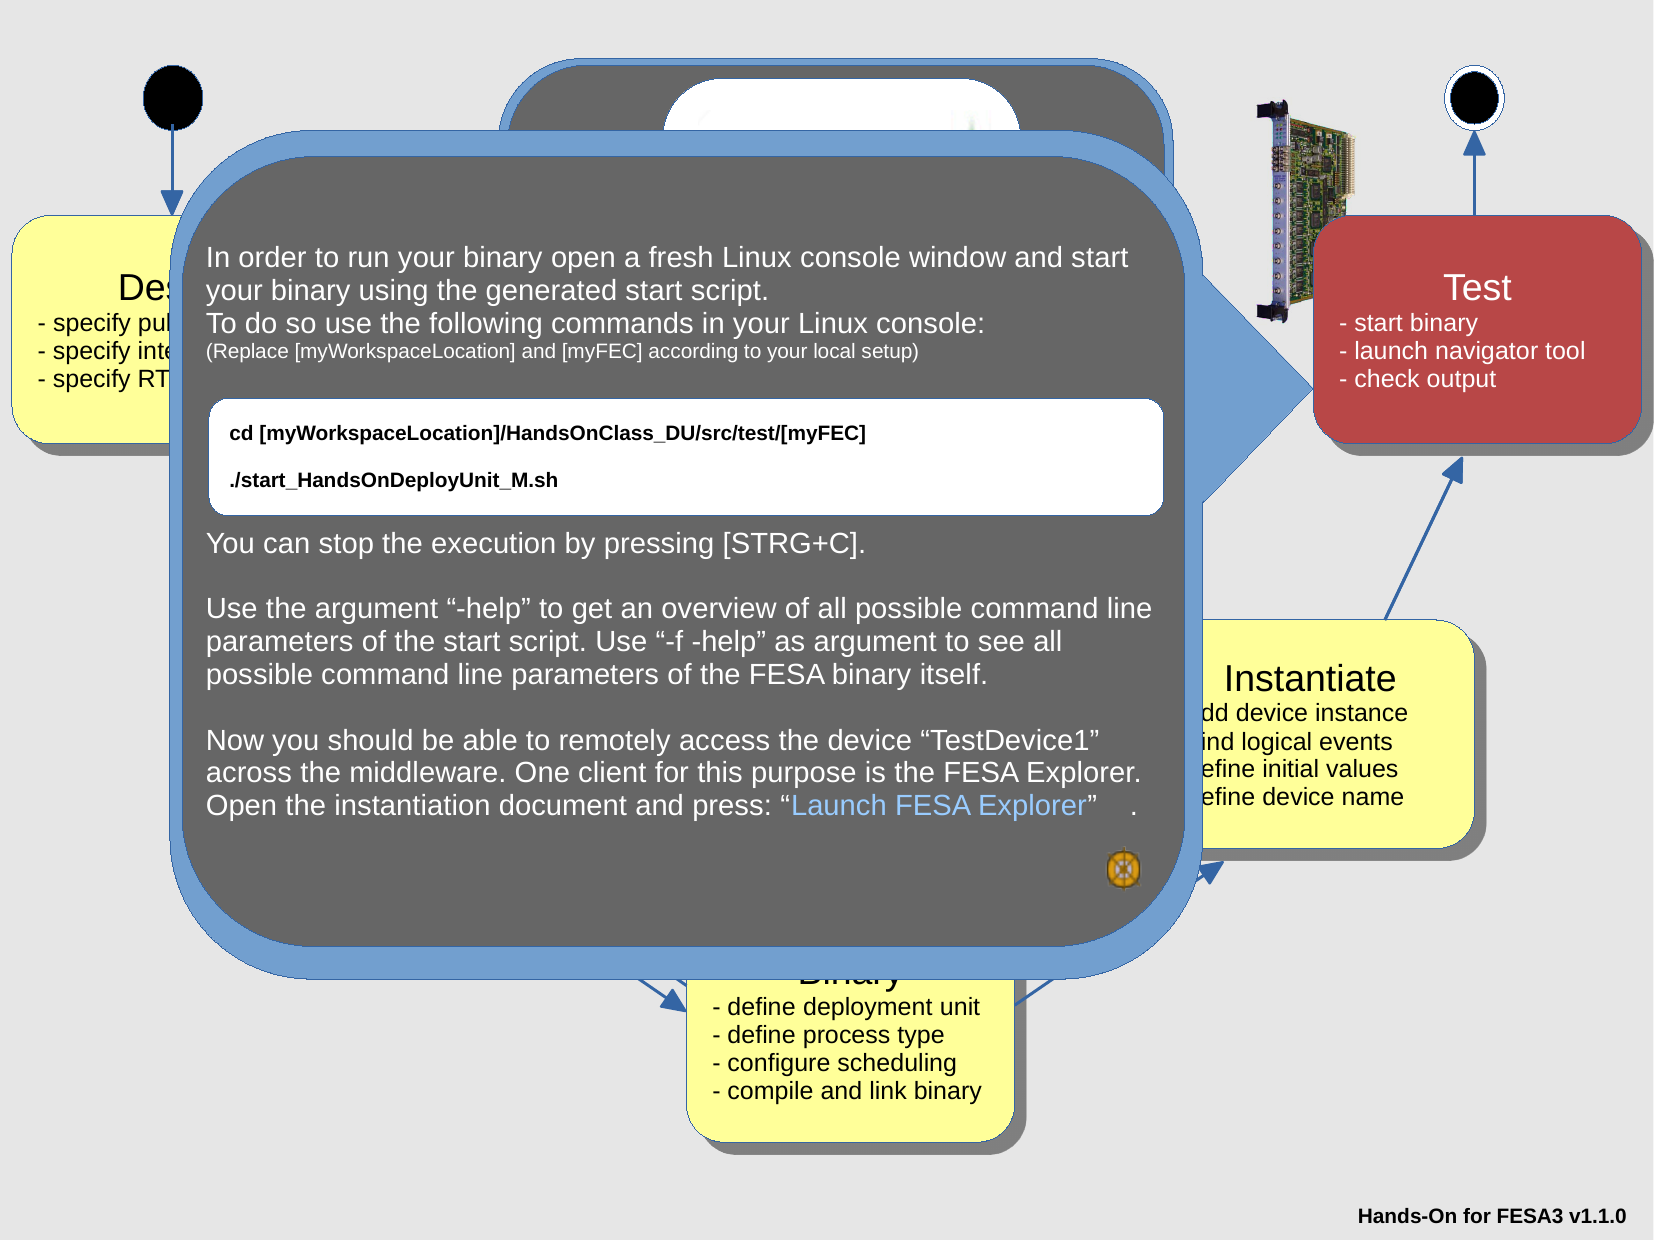

In order to run your binary open a fresh Linux console window and start your binary using the generated start script.
To do so use the following commands in your Linux console:
(Replace [myWorkspaceLocation] and [myFEC] according to your local setup)
You can stop the execution by pressing [STRG+C].
Use the argument “-help” to get an overview of all possible command line parameters of the start script. Use “-f -help” as argument to see all possible command line parameters of the FESA binary itself.
Now you should be able to remotely access the device “TestDevice1” across the middleware. One client for this purpose is the FESA Explorer.
Open the instantiation document and press: “Launch FESA Explorer” .
Test
- start binary
- launch navigator tool
- check output
cd [myWorkspaceLocation]/HandsOnClass_DU/src/test/[myFEC]
./start_HandsOnDeployUnit_M.sh